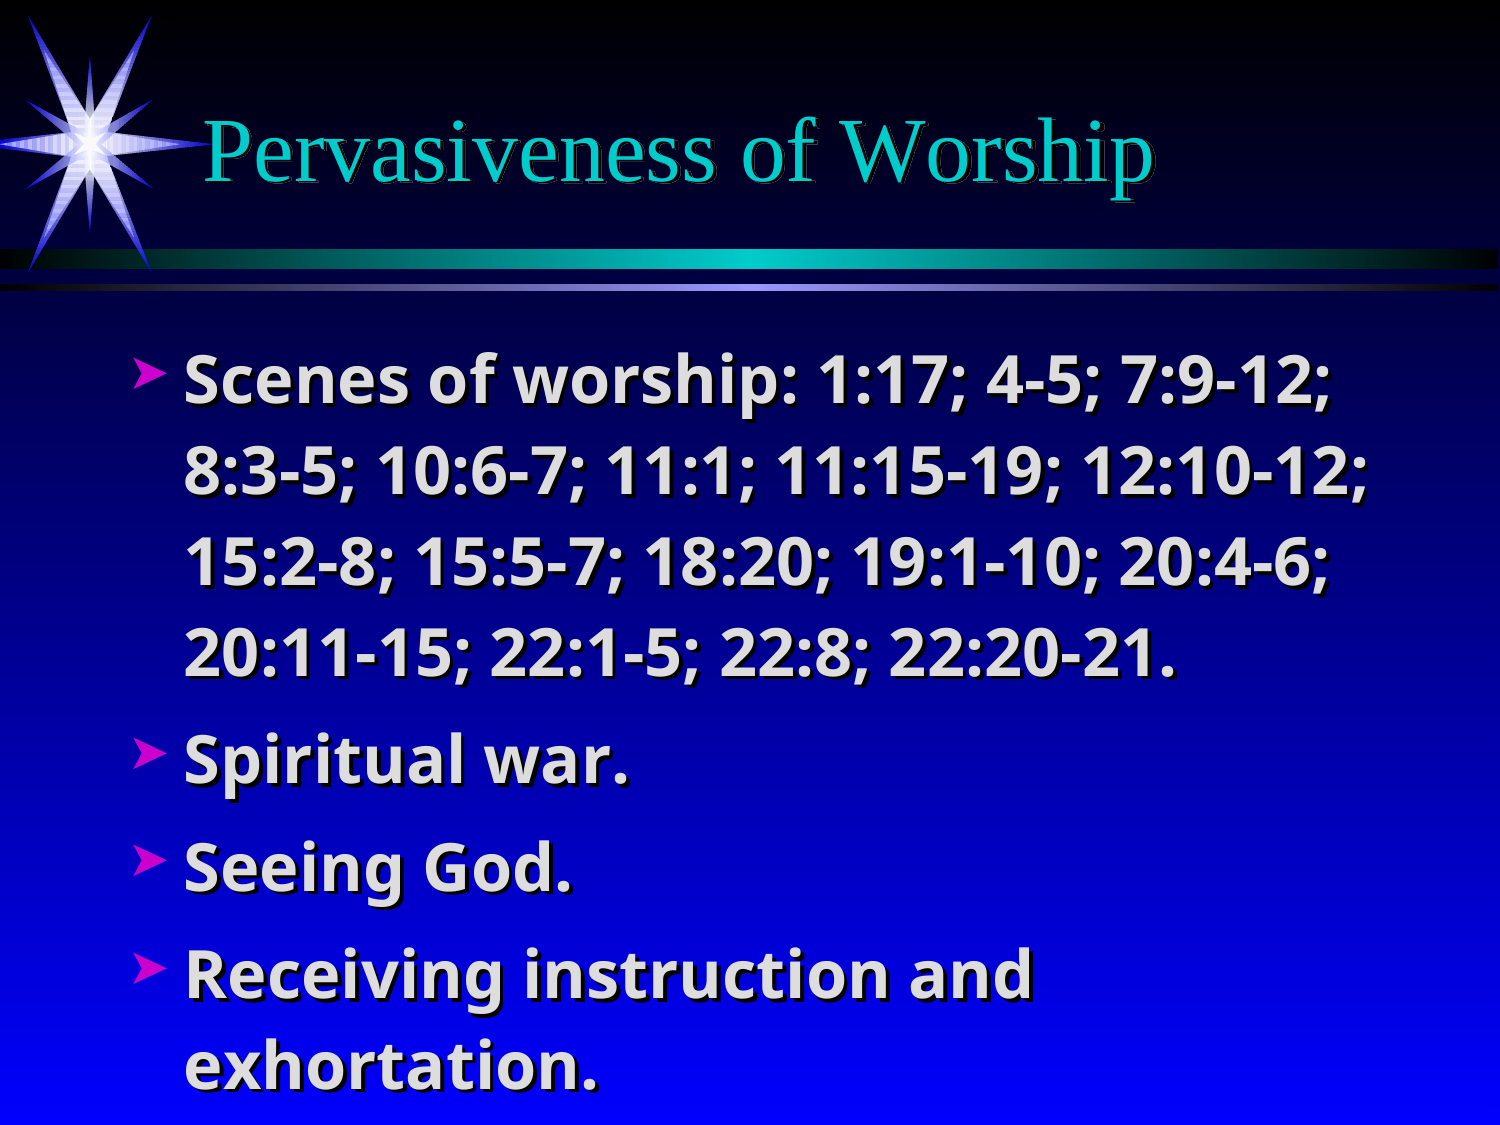

# Pervasiveness of Worship
Scenes of worship: 1:17; 4-5; 7:9-12; 8:3-5; 10:6-7; 11:1; 11:15-19; 12:10-12; 15:2-8; 15:5-7; 18:20; 19:1-10; 20:4-6; 20:11-15; 22:1-5; 22:8; 22:20-21.
Spiritual war.
Seeing God.
Receiving instruction and exhortation.